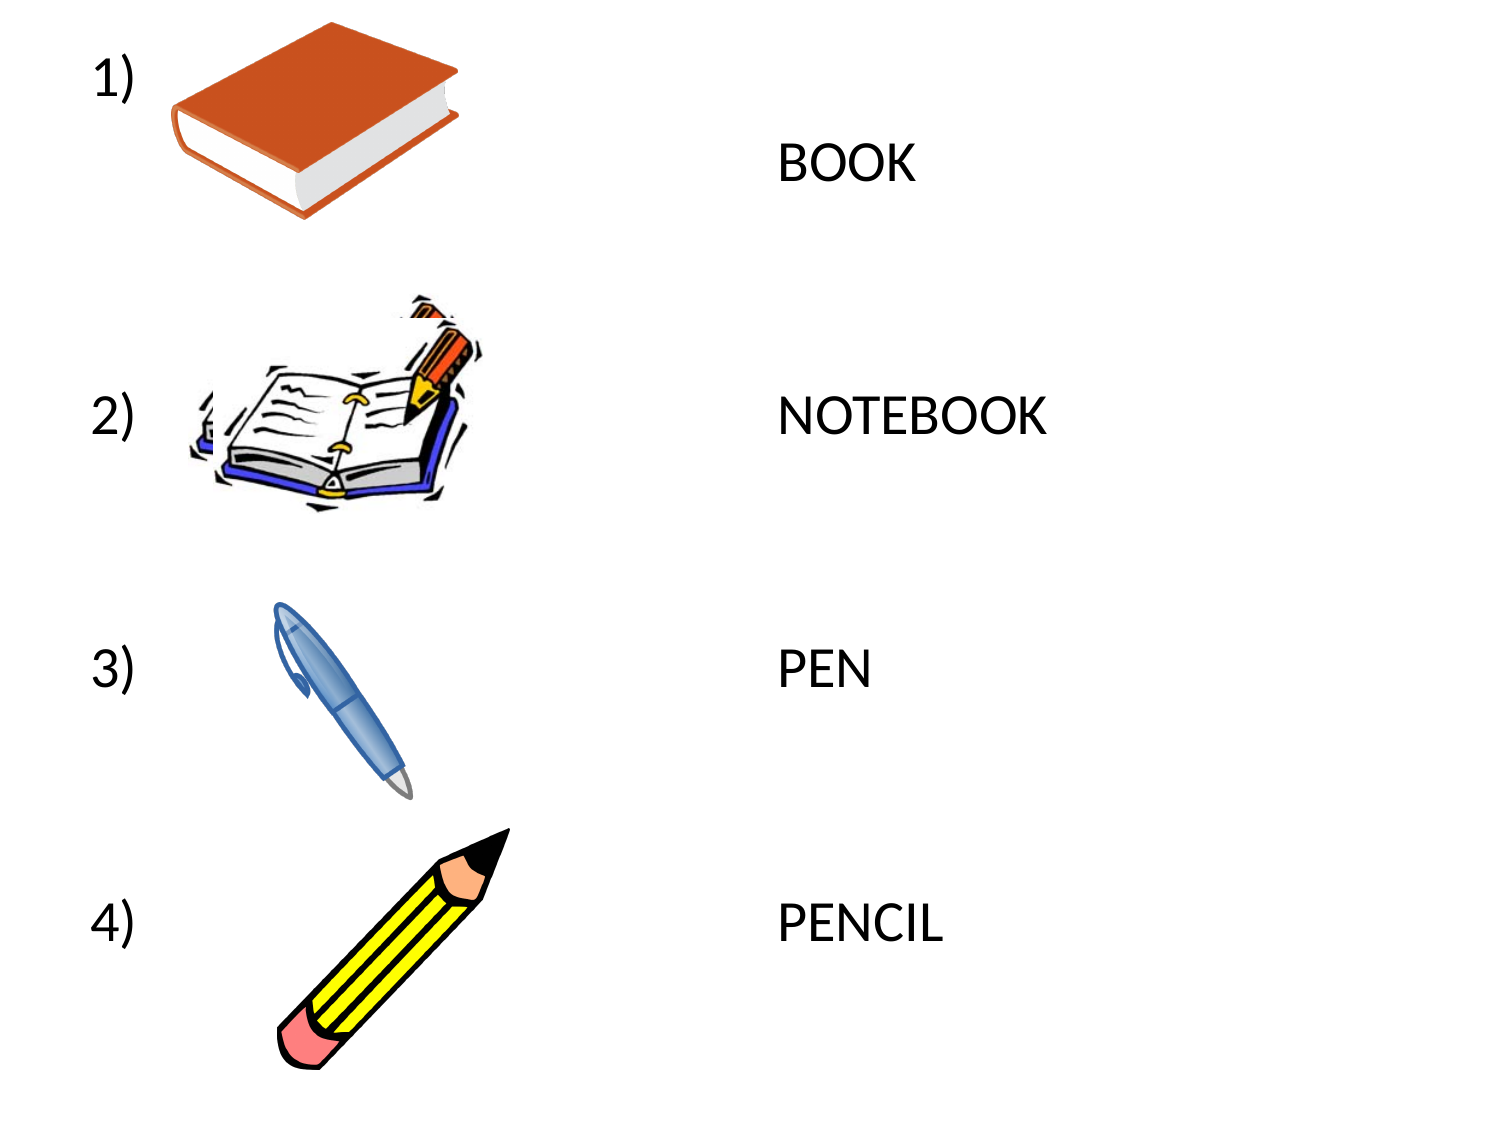

# 1)
2)
3)
4)
BOOK
NOTEBOOK
PEN
PENCIL